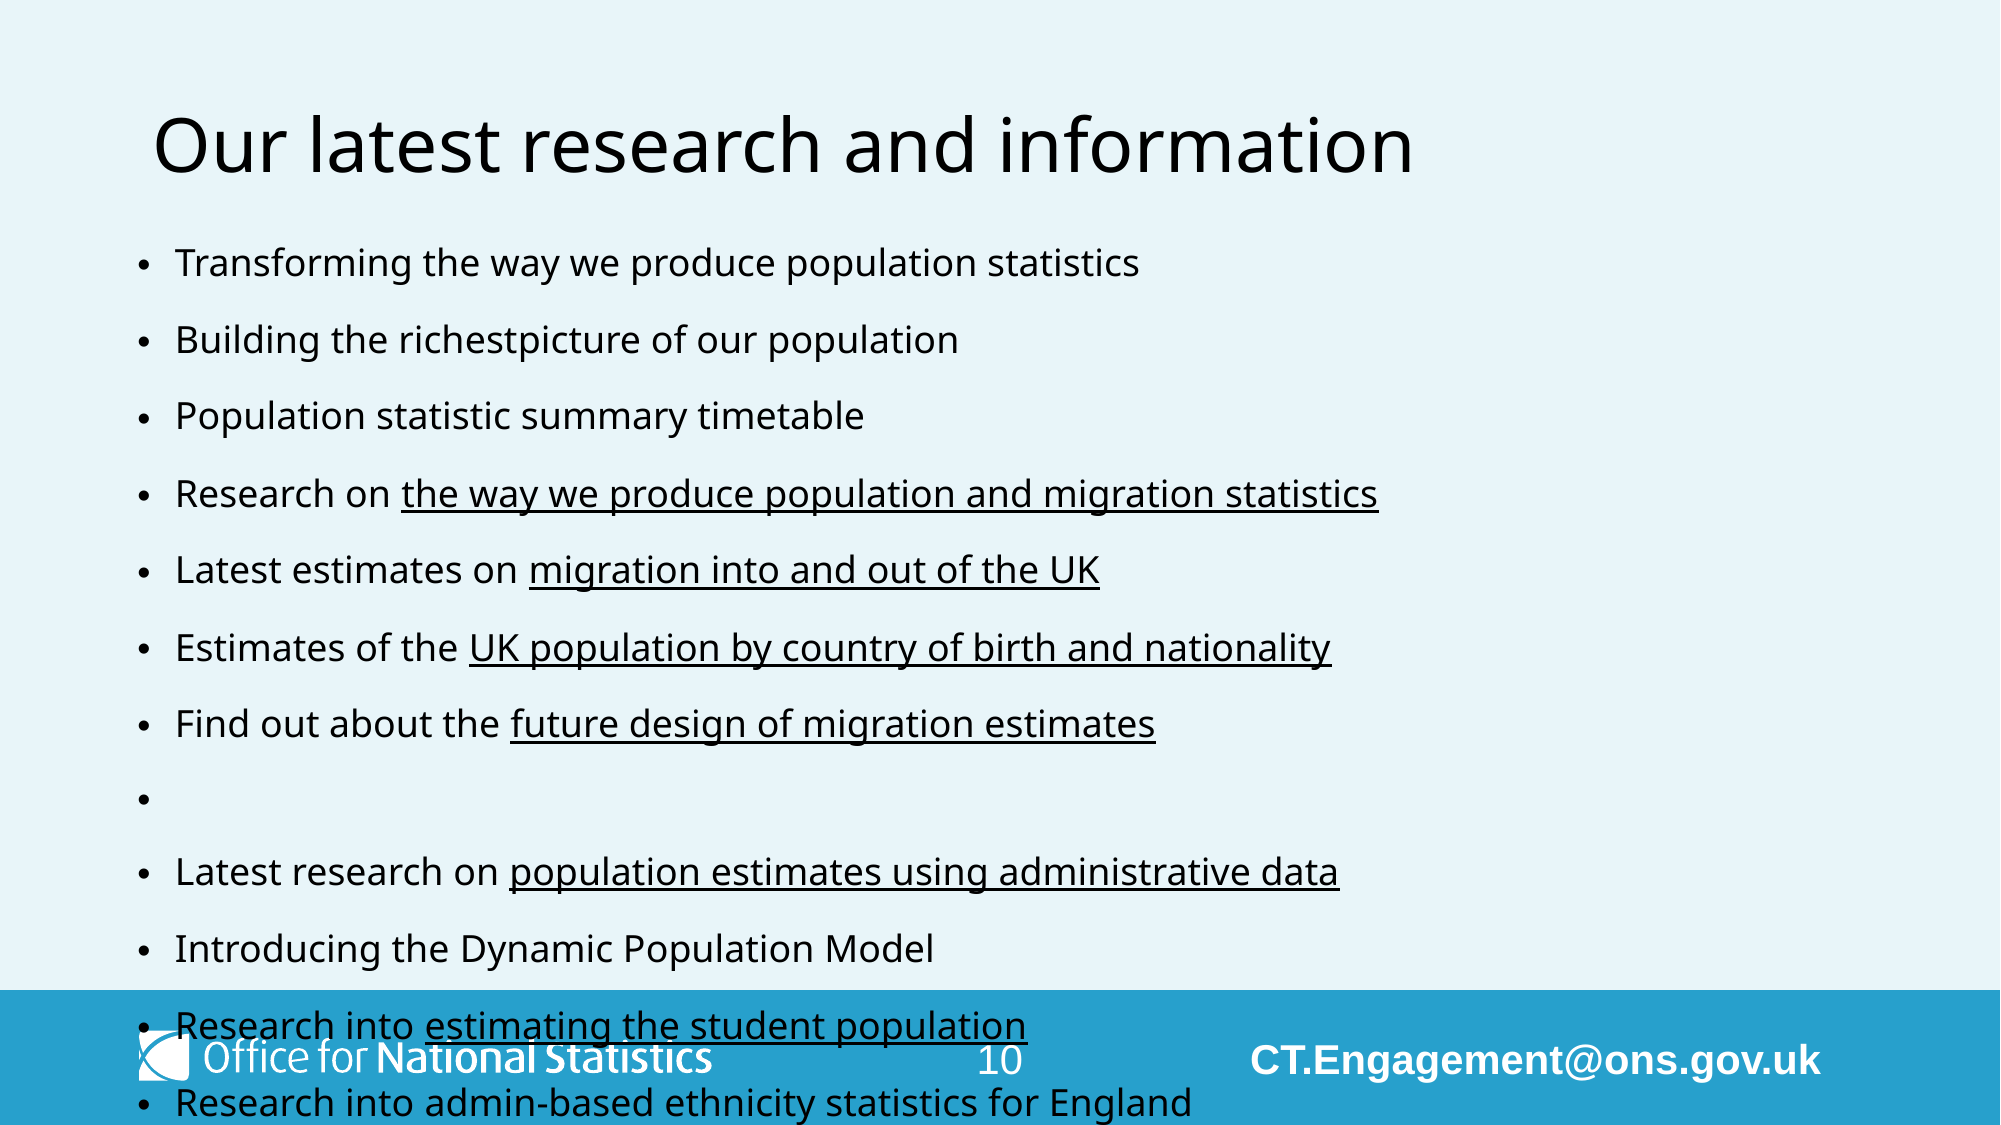

# Our latest research and information
Transforming the way we produce population statistics
Building the richestpicture of our population
Population statistic summary timetable
Research on the way we produce population and migration statistics
Latest estimates on migration into and out of the UK
Estimates of the UK population by country of birth and nationality
Find out about the future design of migration estimates
Latest research on population estimates using administrative data
Introducing the Dynamic Population Model
Research into estimating the student population
Research into admin-based ethnicity statistics for England
Research into qualification statistics
Research into levels of overcrowding
Research into income
Research into housing characteristics
CT.Engagement@ons.gov.uk